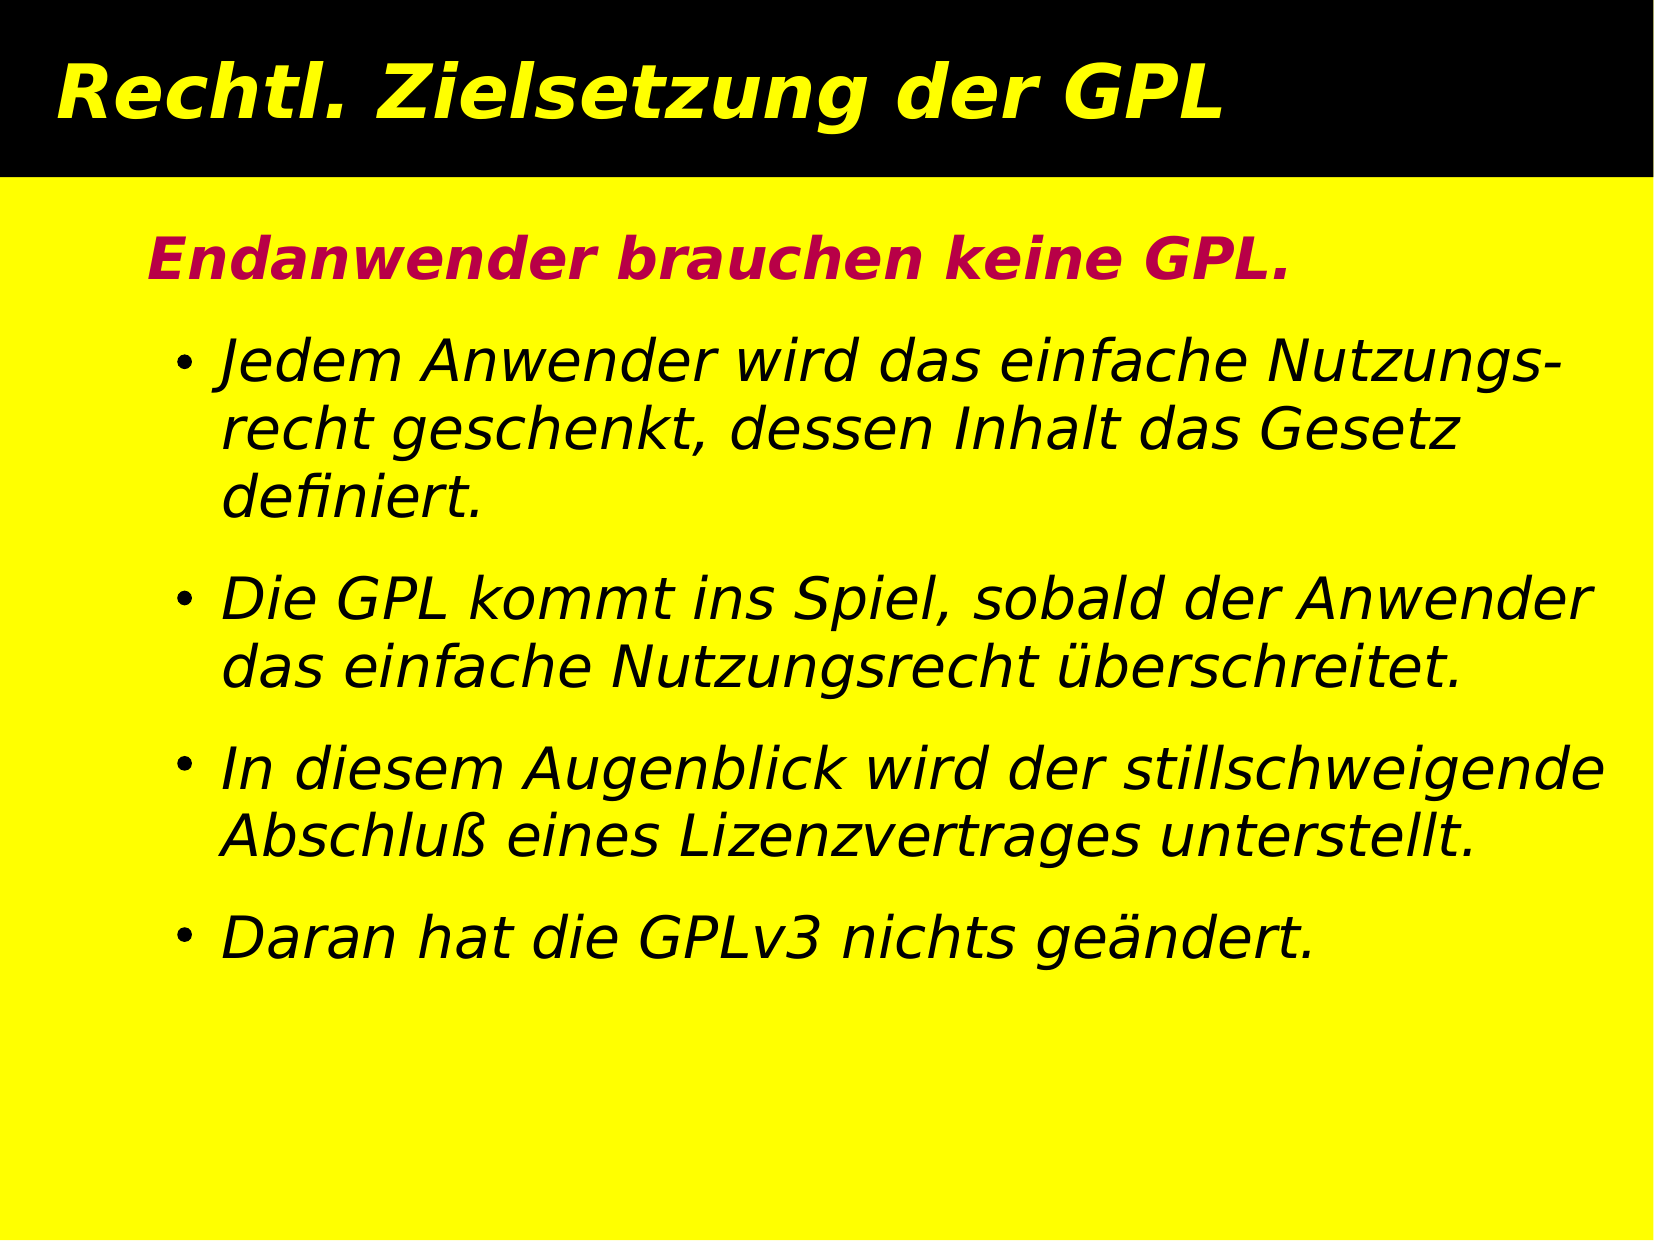

Rechtl. Zielsetzung der GPL
Endanwender brauchen keine GPL.
	Jedem Anwender wird das einfache Nutzungs-
	recht geschenkt, dessen Inhalt das Gesetz
	definiert.
	Die GPL kommt ins Spiel, sobald der Anwender
	das einfache Nutzungsrecht überschreitet.
 	In diesem Augenblick wird der stillschweigende
	Abschluß eines Lizenzvertrages unterstellt.
	Daran hat die GPLv3 nichts geändert.